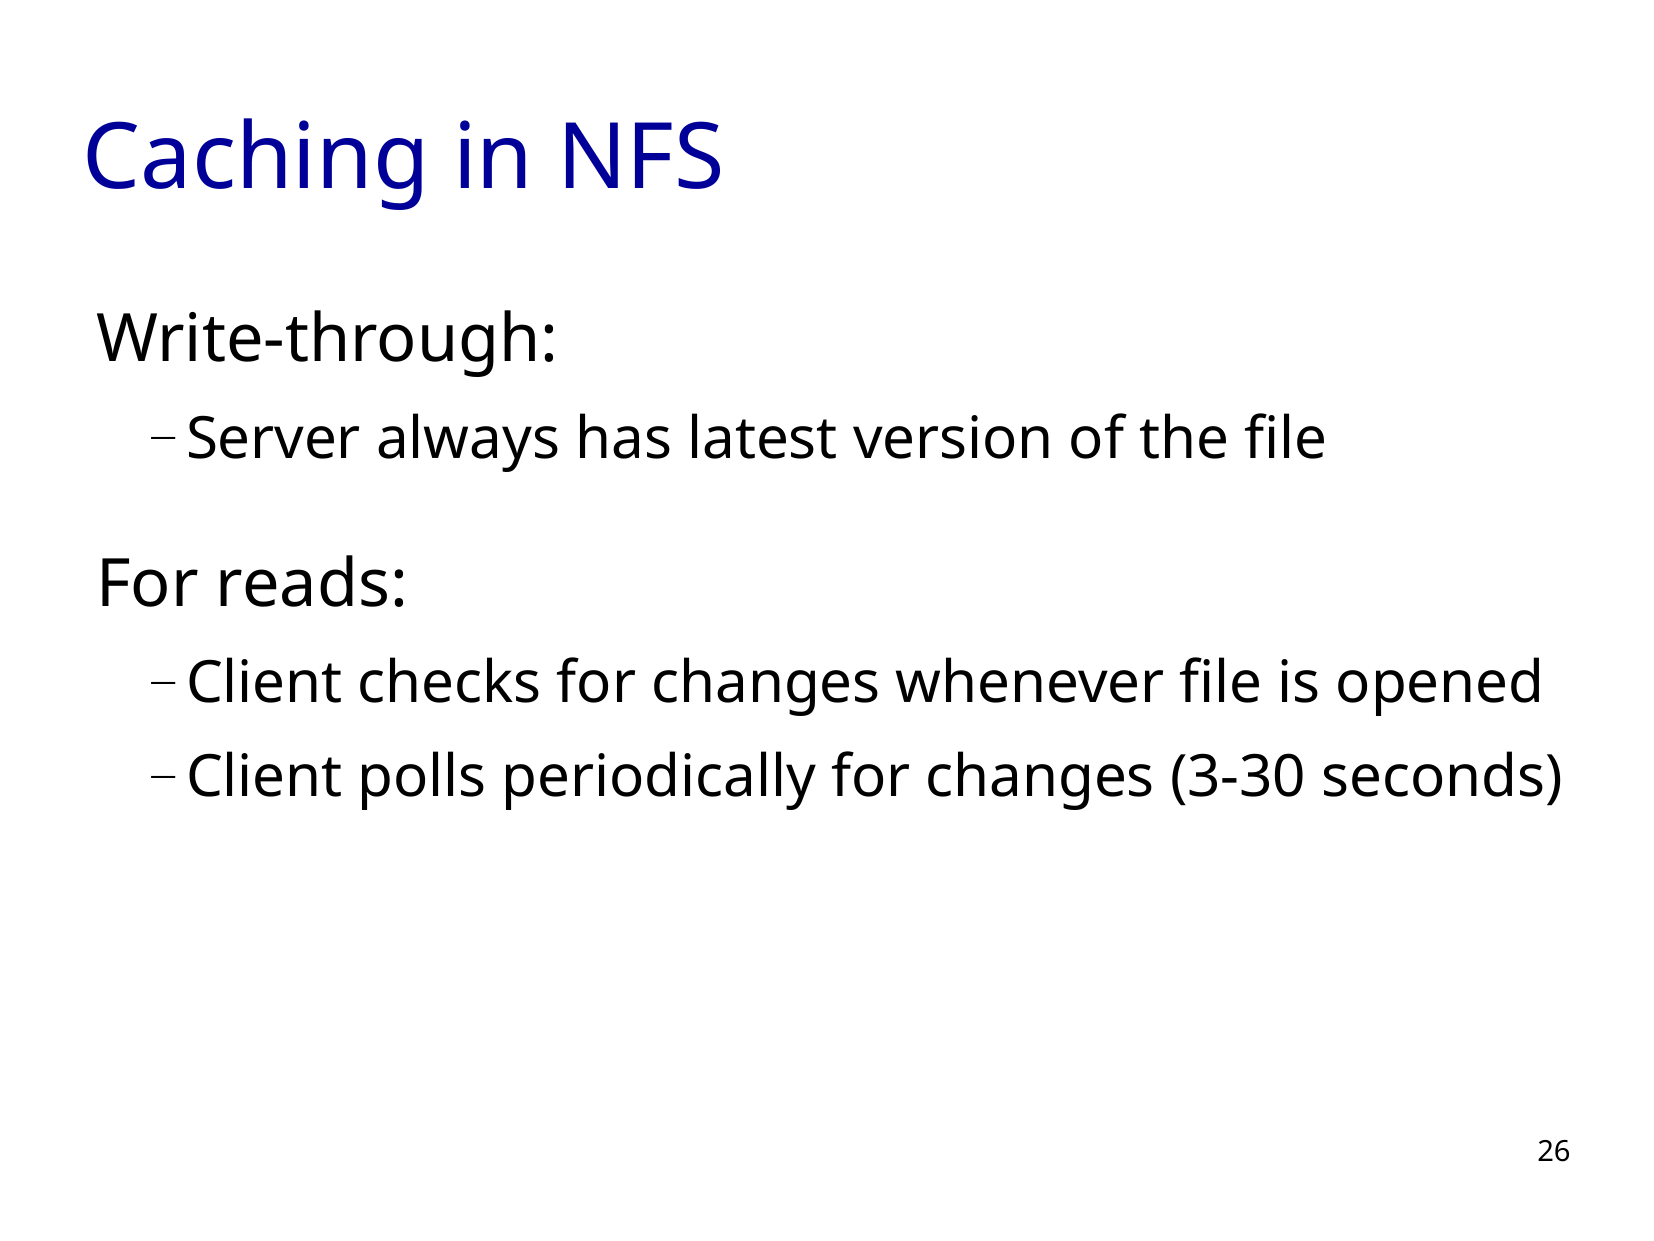

# Caching in NFS
Write-through:
Server always has latest version of the file
For reads:
Client checks for changes whenever file is opened
Client polls periodically for changes (3-30 seconds)
26